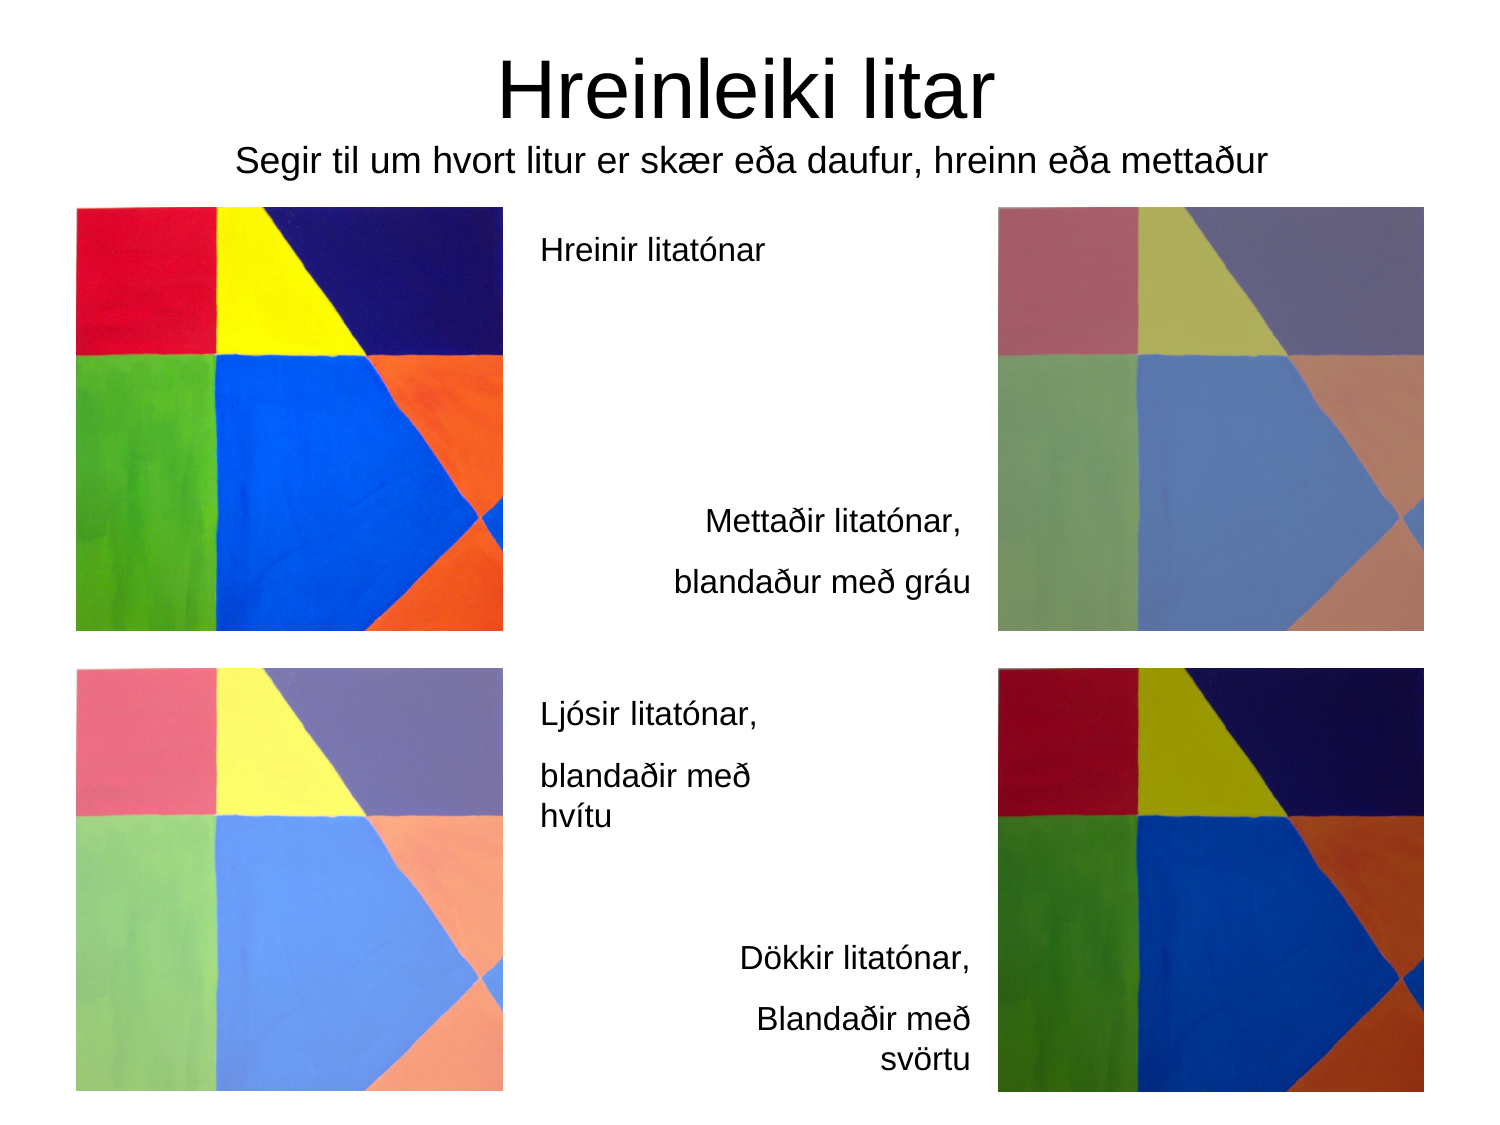

# Hreinleiki litar Segir til um hvort litur er skær eða daufur, hreinn eða mettaður
Hreinir litatónar
Mettaðir litatónar,
blandaður með gráu
Ljósir litatónar,
blandaðir með hvítu
Dökkir litatónar,
Blandaðir með svörtu